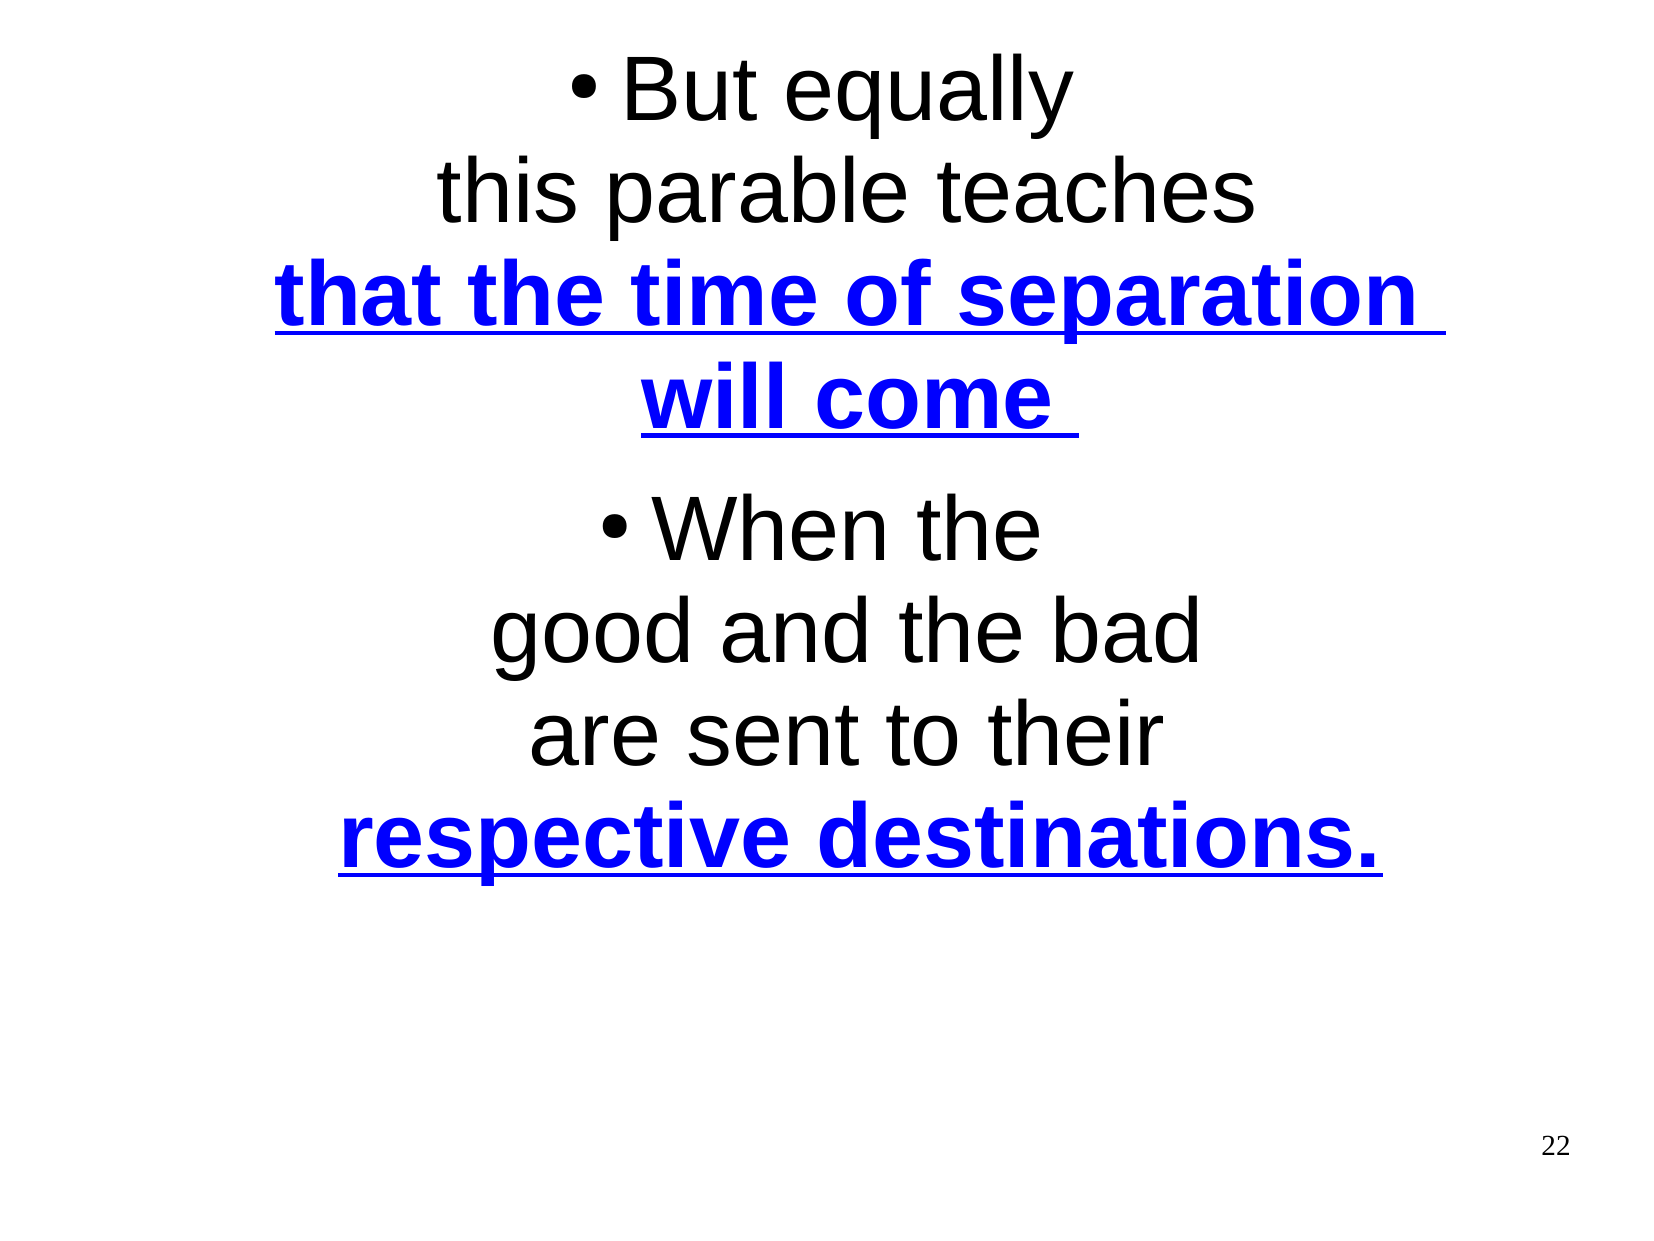

# But equally this parable teaches that the time of separation will come
When the
good and the bad
are sent to their
respective destinations.
22